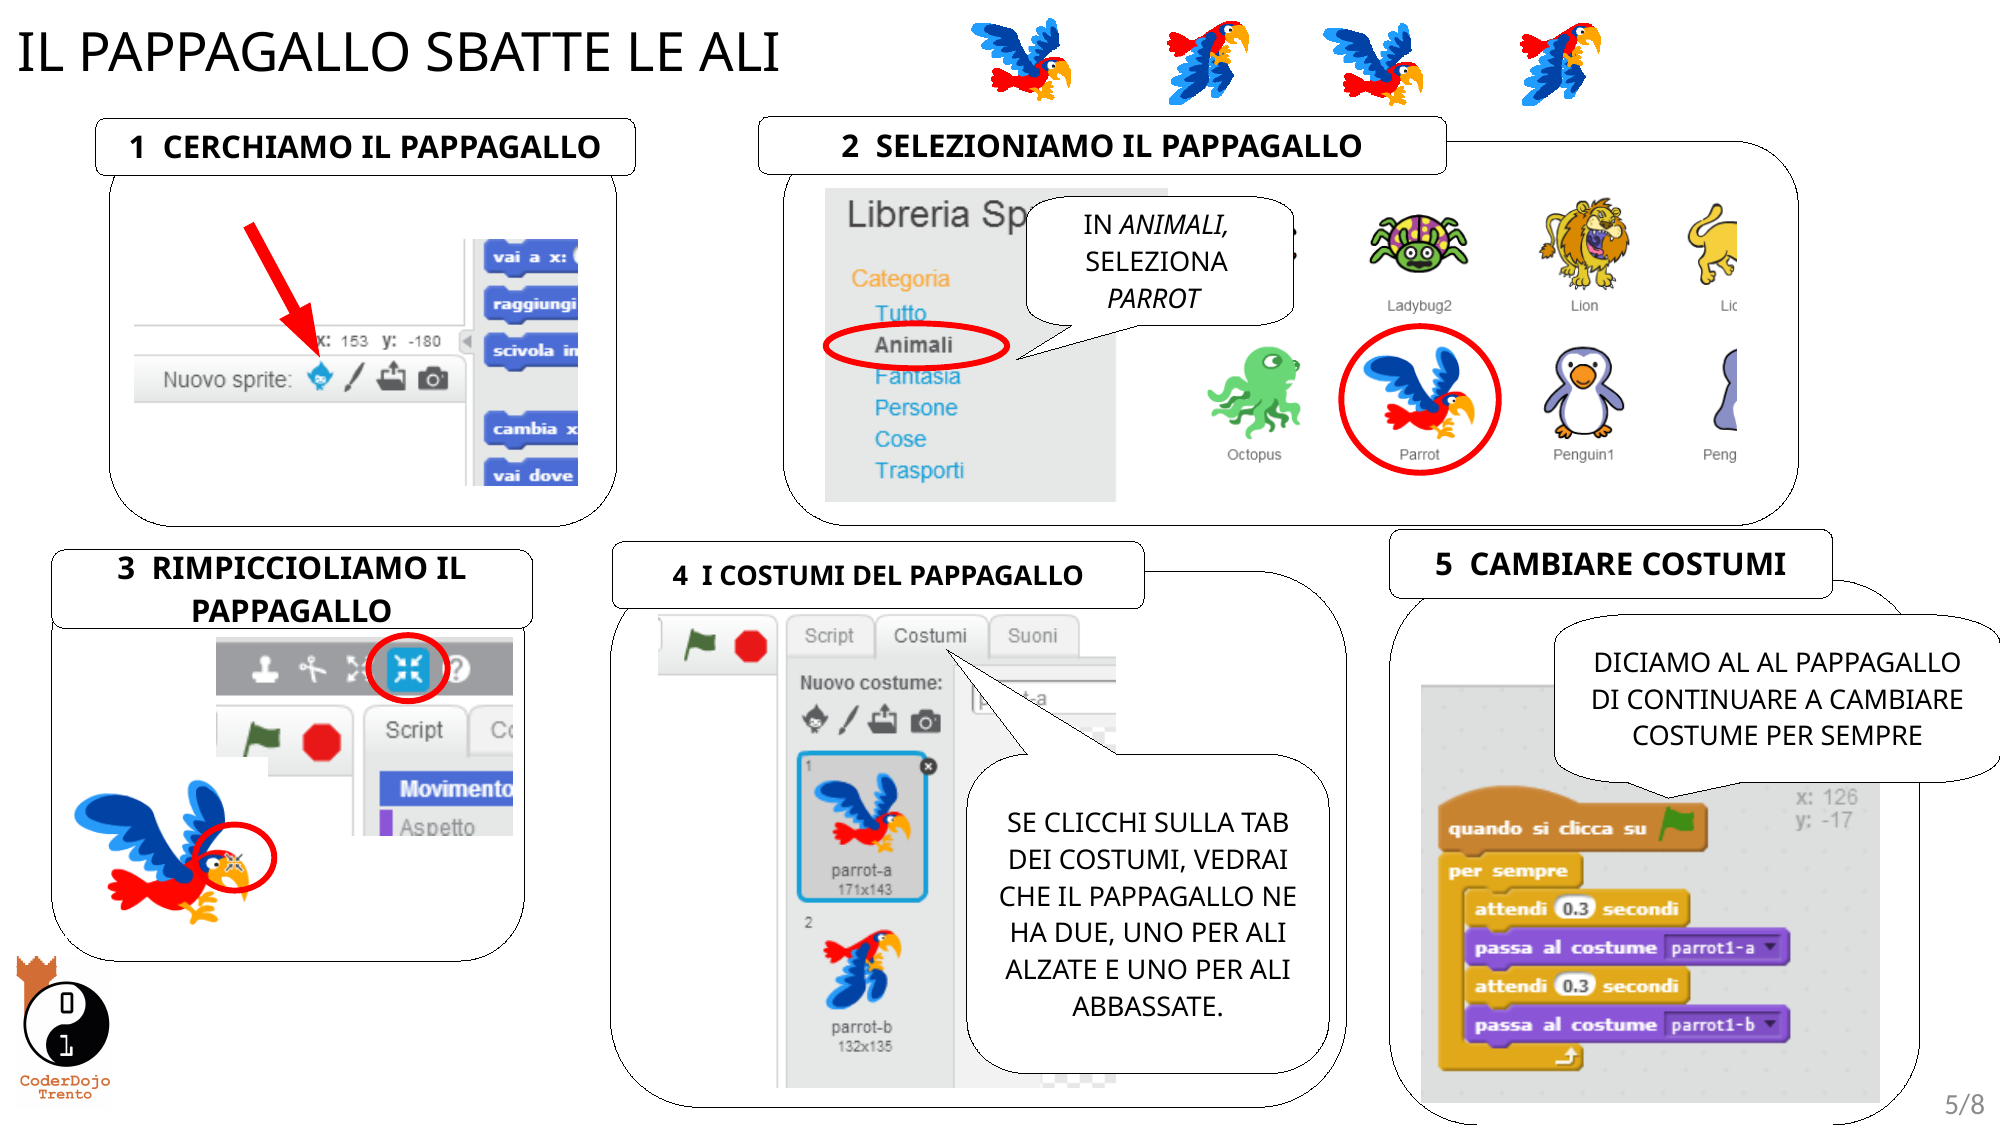

IL PAPPAGALLO SBATTE LE ALI
2 SELEZIONIAMO IL PAPPAGALLO
IN ANIMALI,
SELEZIONA
PARROT
1 CERCHIAMO IL PAPPAGALLO
5 CAMBIARE COSTUMI
DICIAMO AL AL PAPPAGALLO DI CONTINUARE A CAMBIARE COSTUME PER SEMPRE
4 I COSTUMI DEL PAPPAGALLO
3 RIMPICCIOLIAMO IL PAPPAGALLO
SE CLICCHI SULLA TAB DEI COSTUMI, VEDRAI CHE IL PAPPAGALLO NE HA DUE, UNO PER ALI ALZATE E UNO PER ALI ABBASSATE.